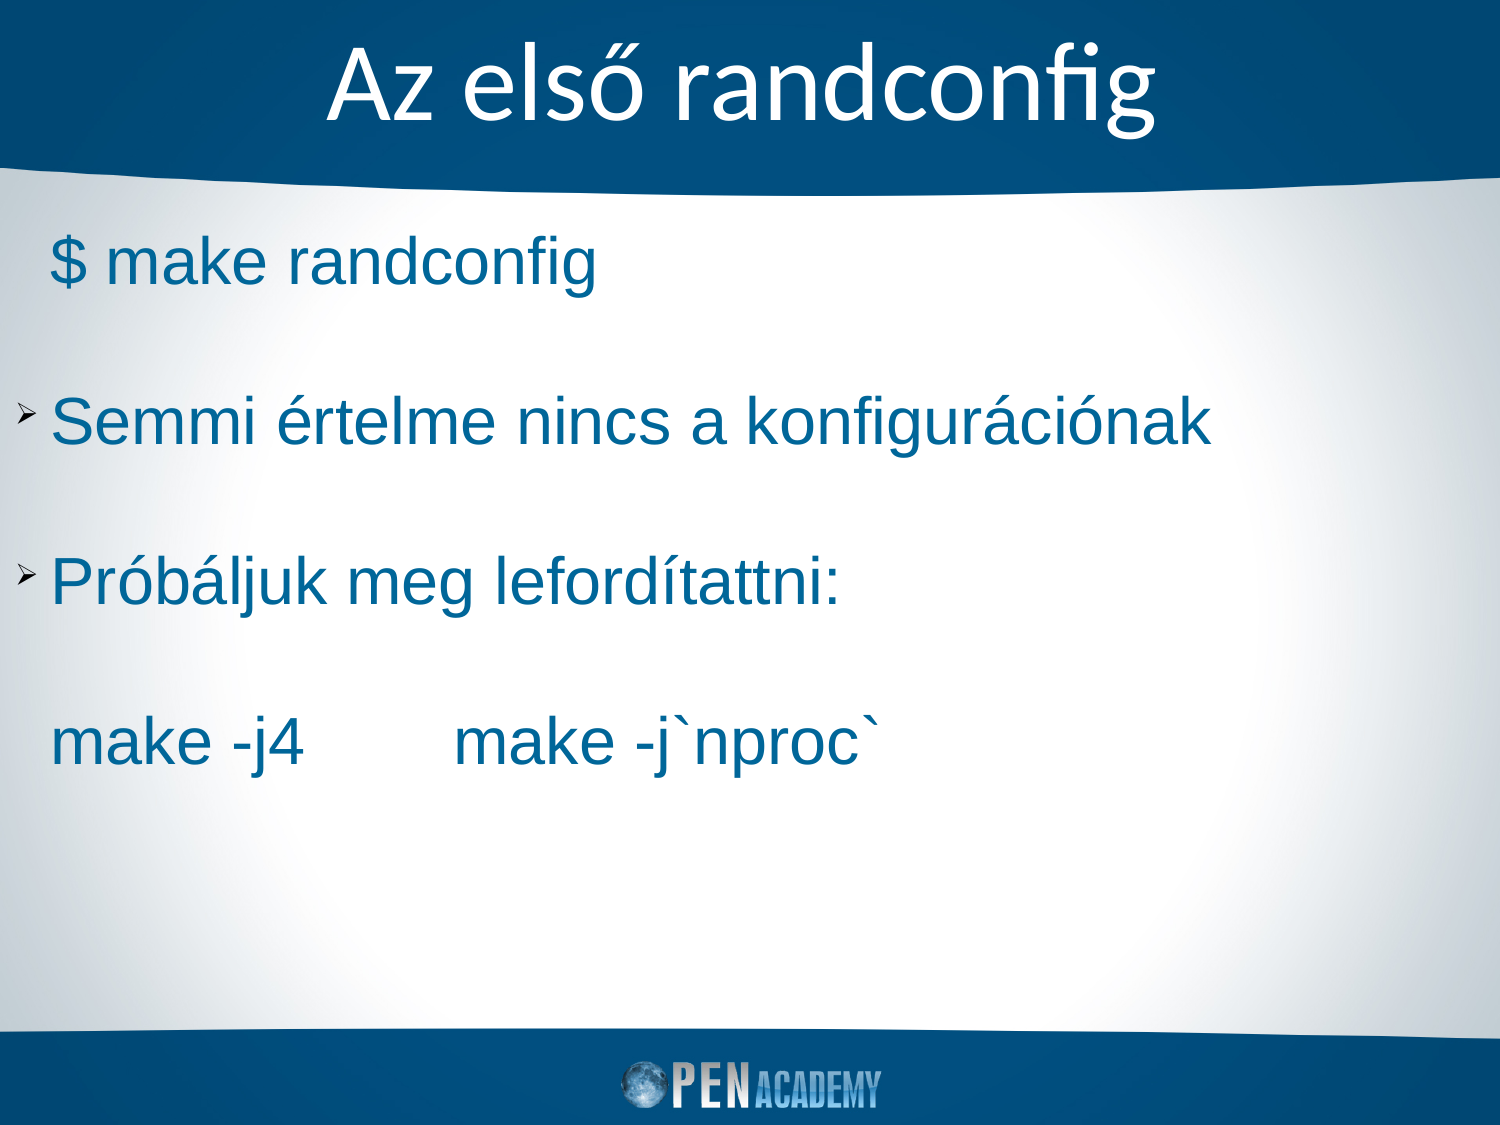

# Az első randconfig
$ make randconfig
Semmi értelme nincs a konfigurációnak
Próbáljuk meg lefordítattni:
make -j4 make -j`nproc`